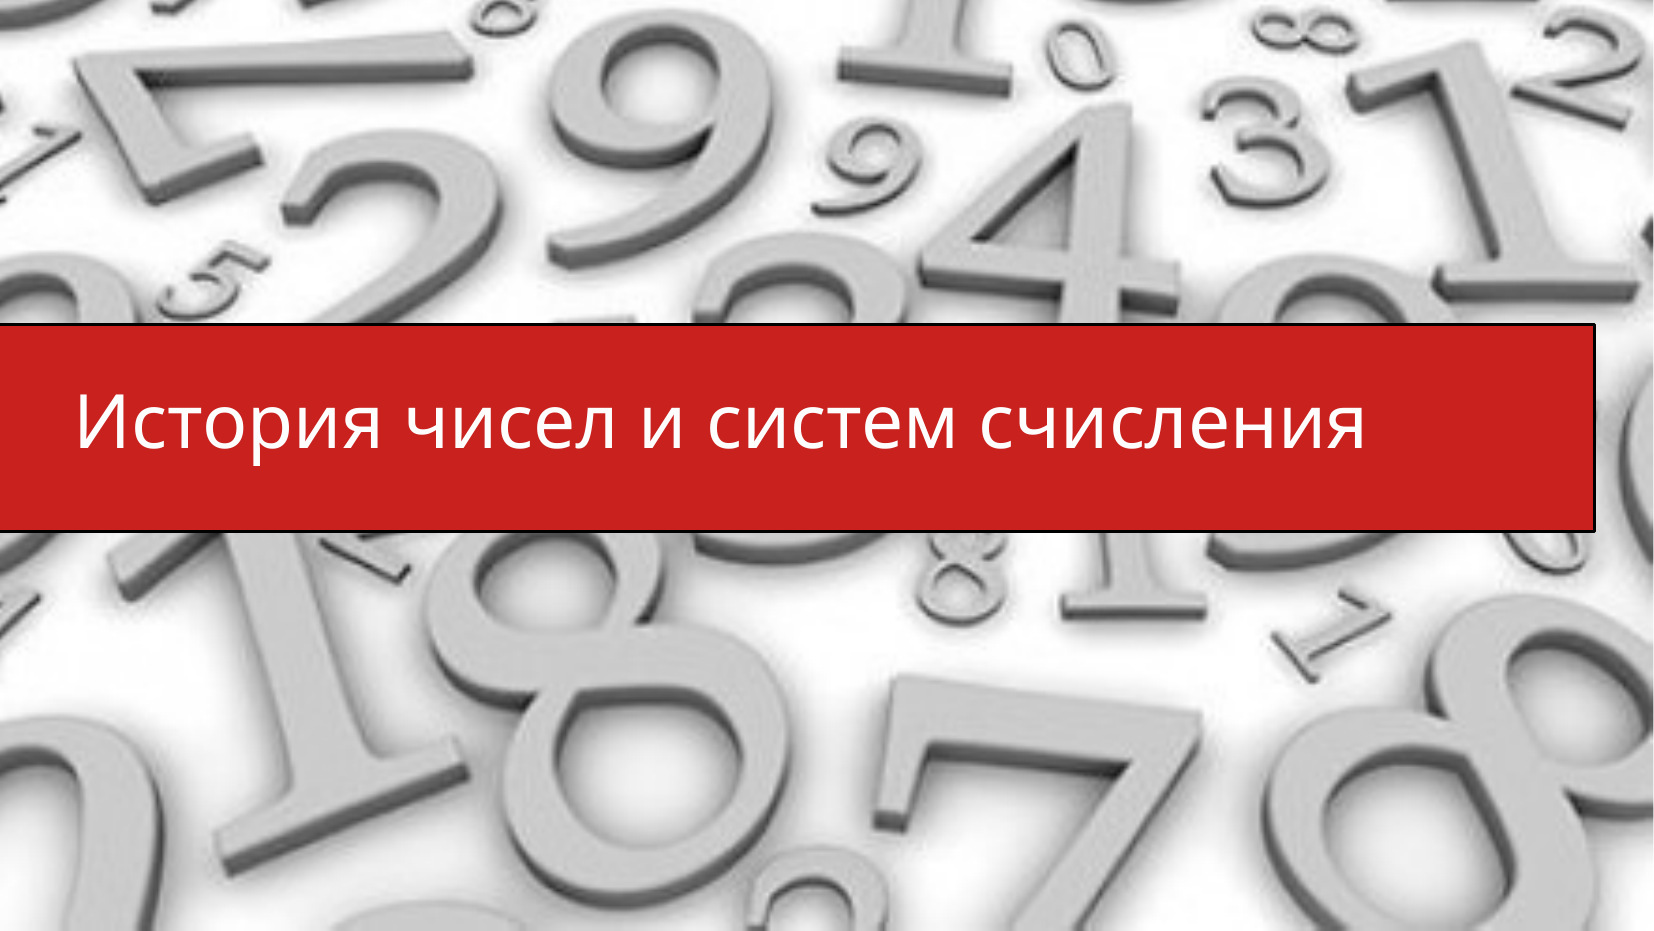

# История чисел и систем счисления
История чисел и систем счисления